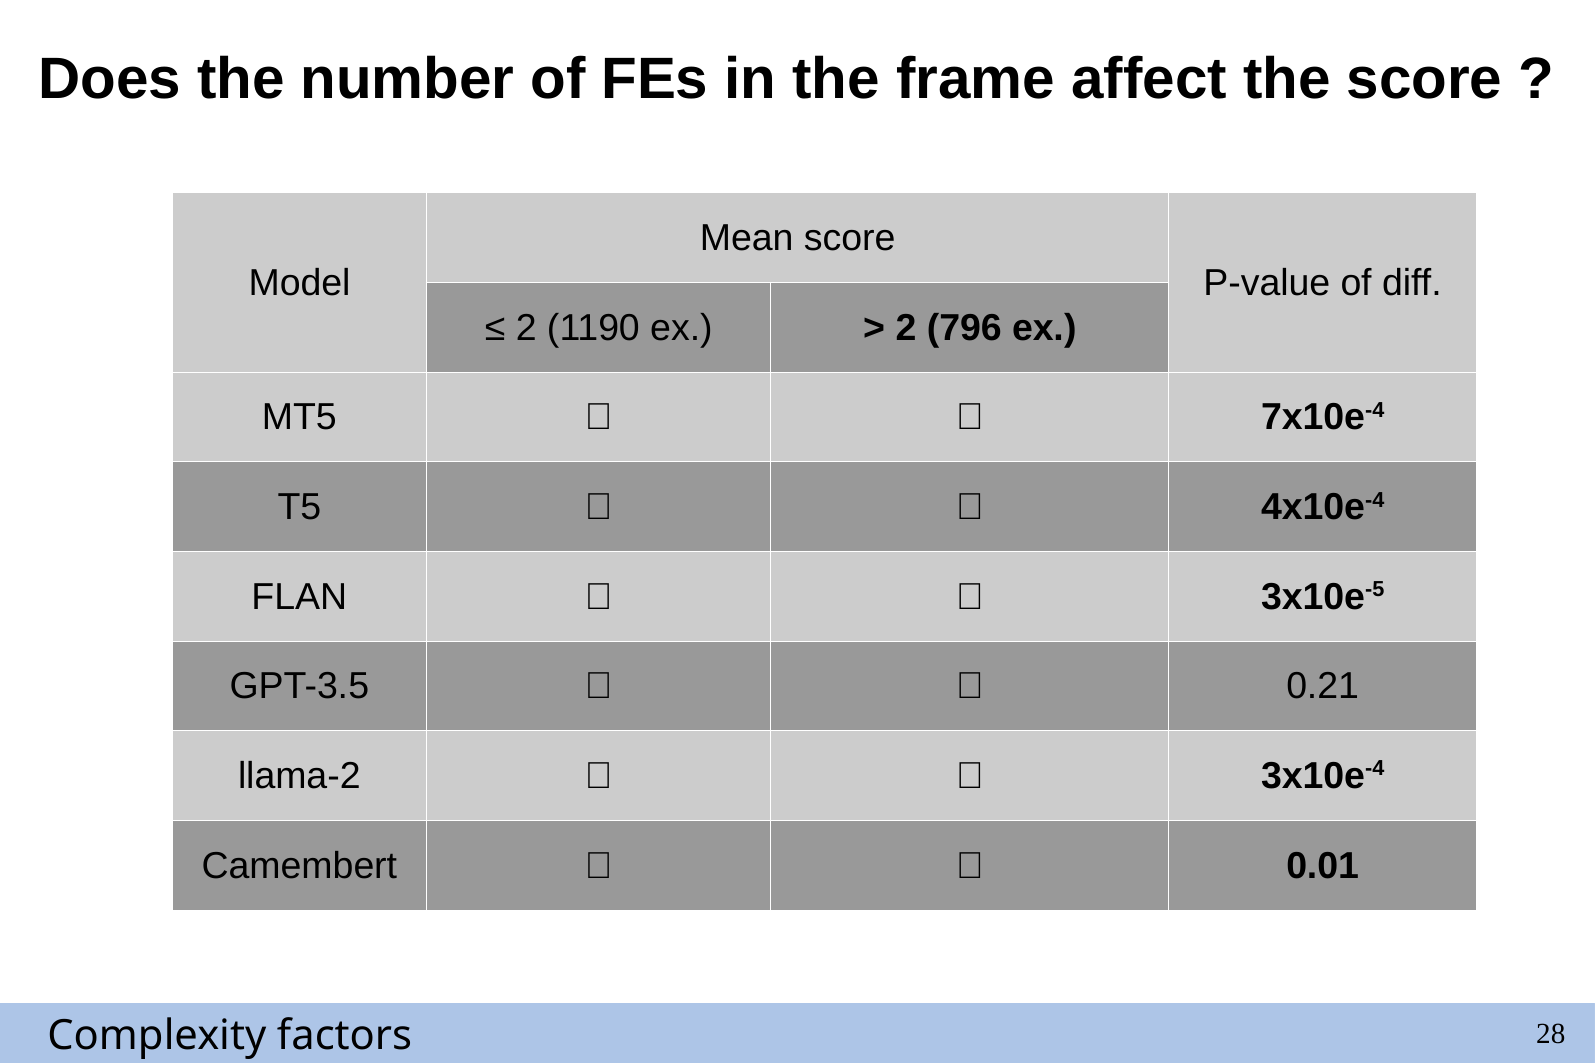

Does the number of FEs in the frame affect the score ?
| Model | Mean score | | P-value of diff. |
| --- | --- | --- | --- |
| | ≤ 2 (1190 ex.) | > 2 (796 ex.) | |
| MT5 | ➖ | ➕ | 7x10e-4 |
| T5 | ➖ | ➕ | 4x10e-4 |
| FLAN | ➖ | ➕ | 3x10e-5 |
| GPT-3.5 | ➖ | ➕ | 0.21 |
| llama-2 | ➖ | ➕ | 3x10e-4 |
| Camembert | ➖ | ➕ | 0.01 |
# Complexity factors